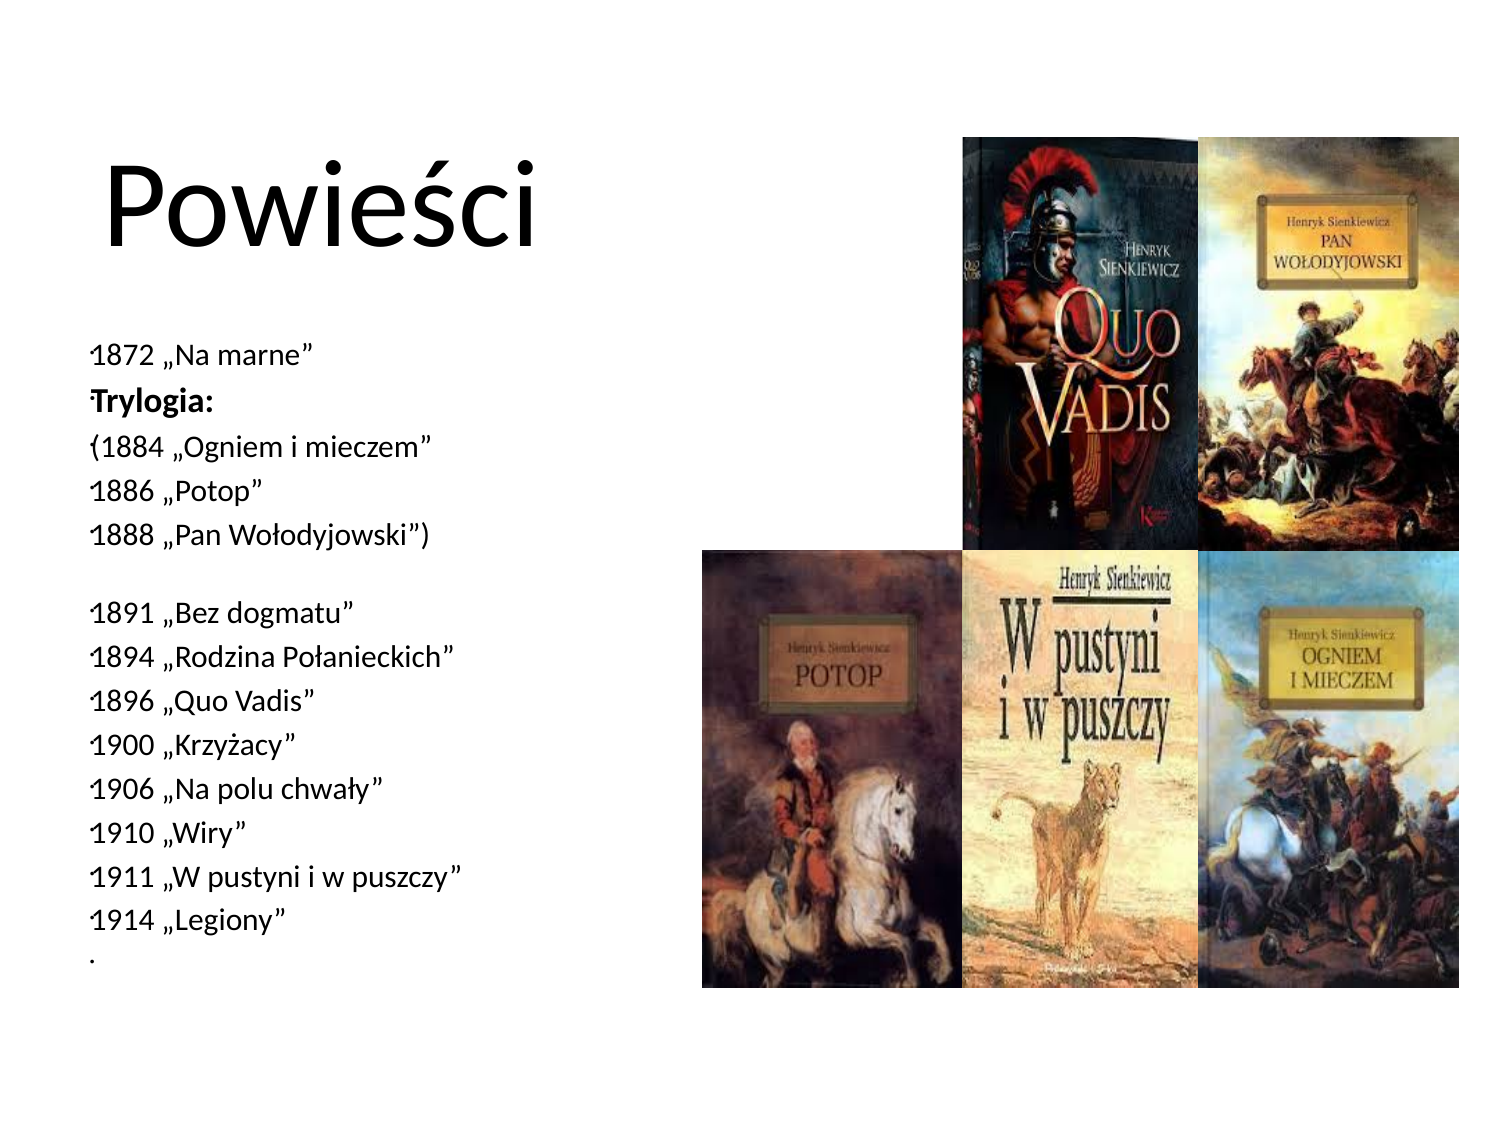

# Powieści
1872 „Na marne”
Trylogia:
(1884 „Ogniem i mieczem”
1886 „Potop”
1888 „Pan Wołodyjowski”)
1891 „Bez dogmatu”
1894 „Rodzina Połanieckich”
1896 „Quo Vadis”
1900 „Krzyżacy”
1906 „Na polu chwały”
1910 „Wiry”
1911 „W pustyni i w puszczy”
1914 „Legiony”